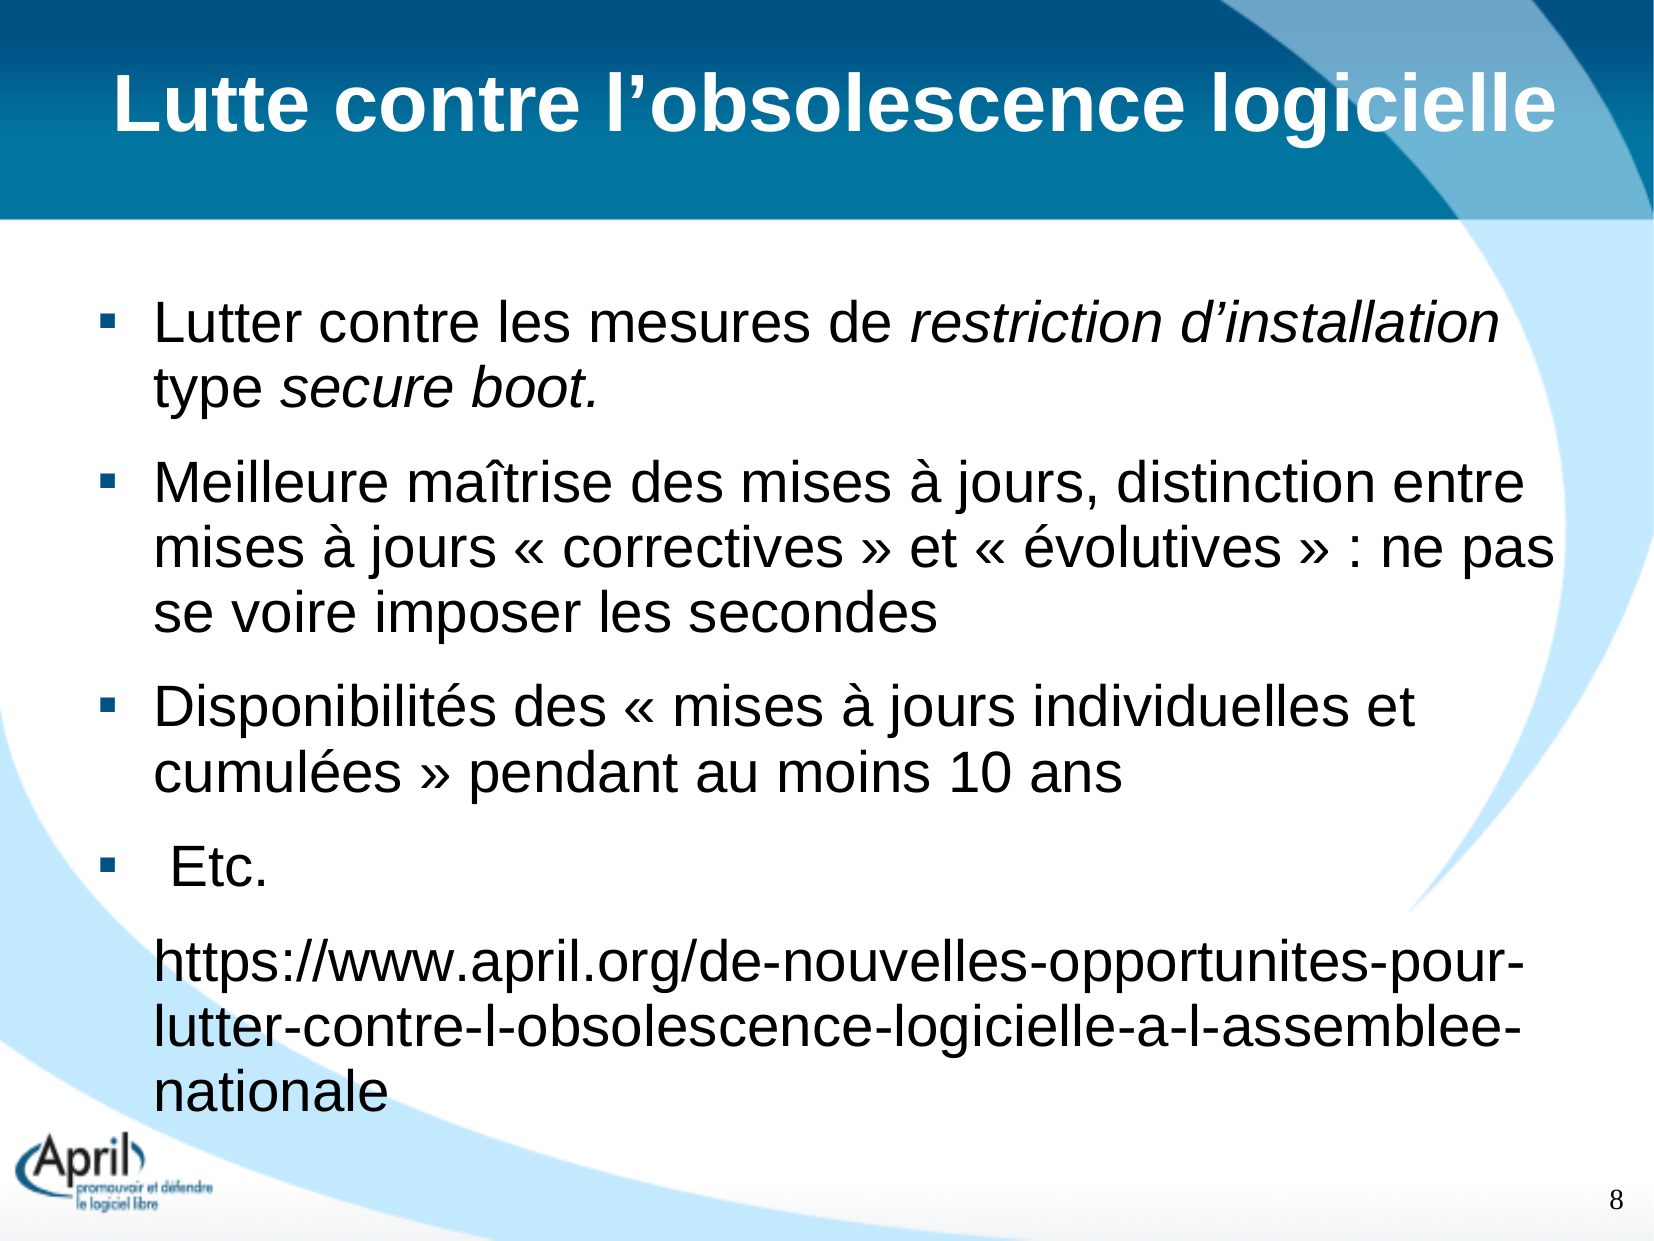

# Lutte contre l’obsolescence logicielle
Lutter contre les mesures de restriction d’installation type secure boot.
Meilleure maîtrise des mises à jours, distinction entre mises à jours « correctives » et « évolutives » : ne pas se voire imposer les secondes
Disponibilités des « mises à jours individuelles et cumulées » pendant au moins 10 ans
 Etc.
https://www.april.org/de-nouvelles-opportunites-pour-lutter-contre-l-obsolescence-logicielle-a-l-assemblee-nationale
8